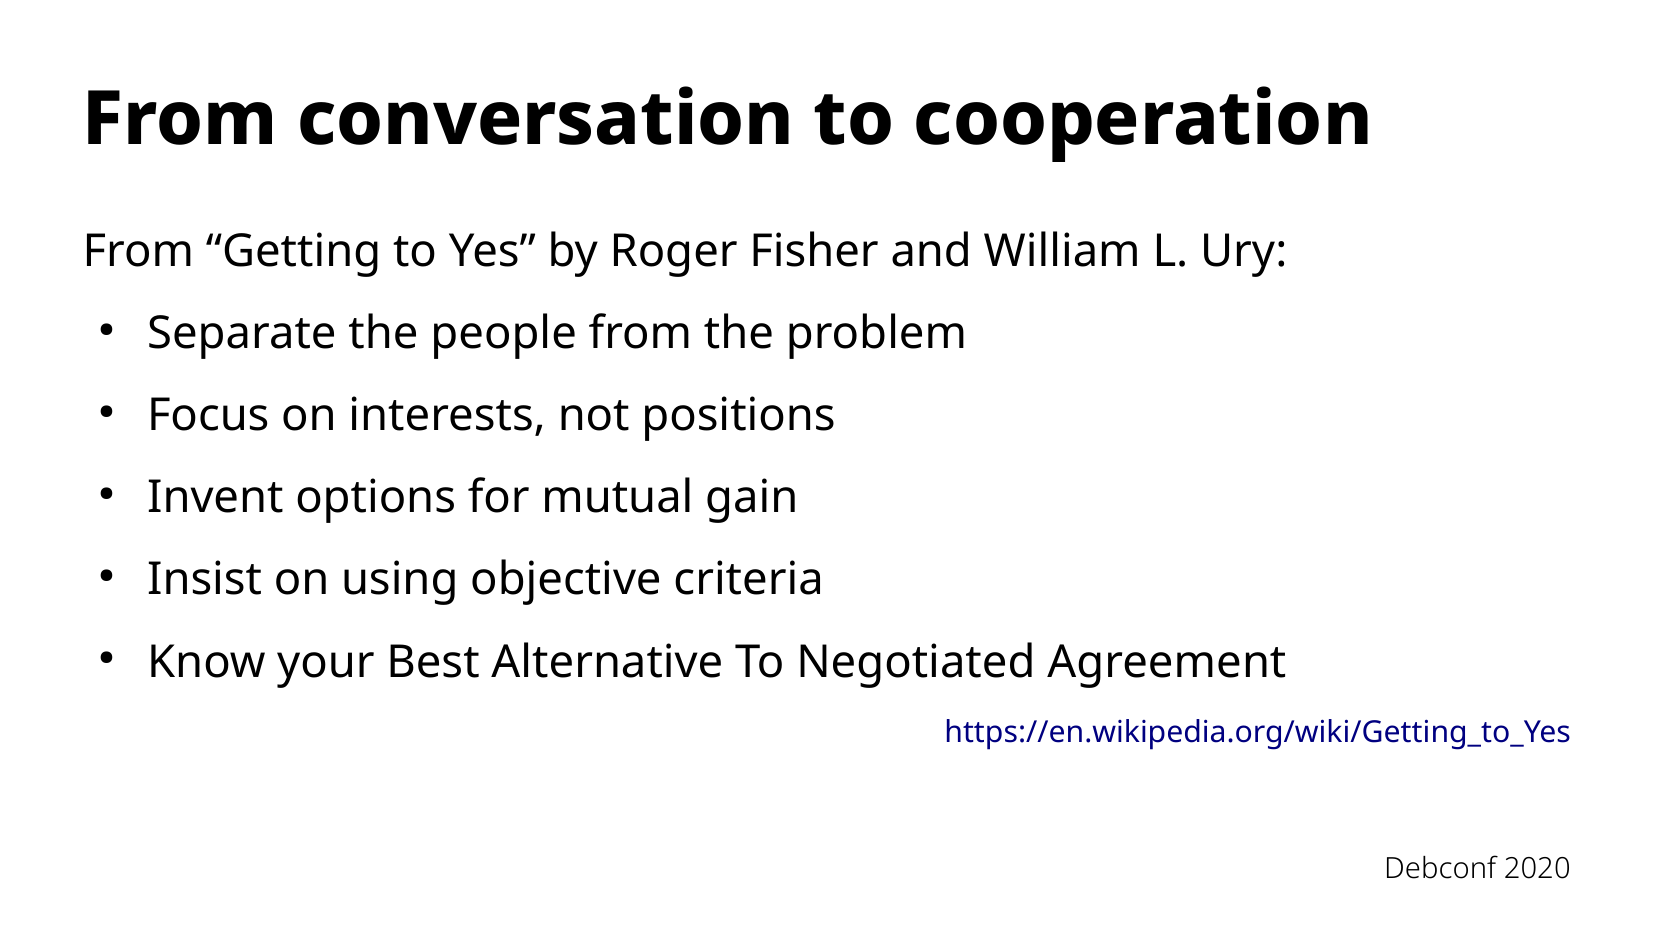

# From conversation to cooperation
From “Getting to Yes” by Roger Fisher and William L. Ury:
Separate the people from the problem
Focus on interests, not positions
Invent options for mutual gain
Insist on using objective criteria
Know your Best Alternative To Negotiated Agreement
https://en.wikipedia.org/wiki/Getting_to_Yes
Debconf 2020